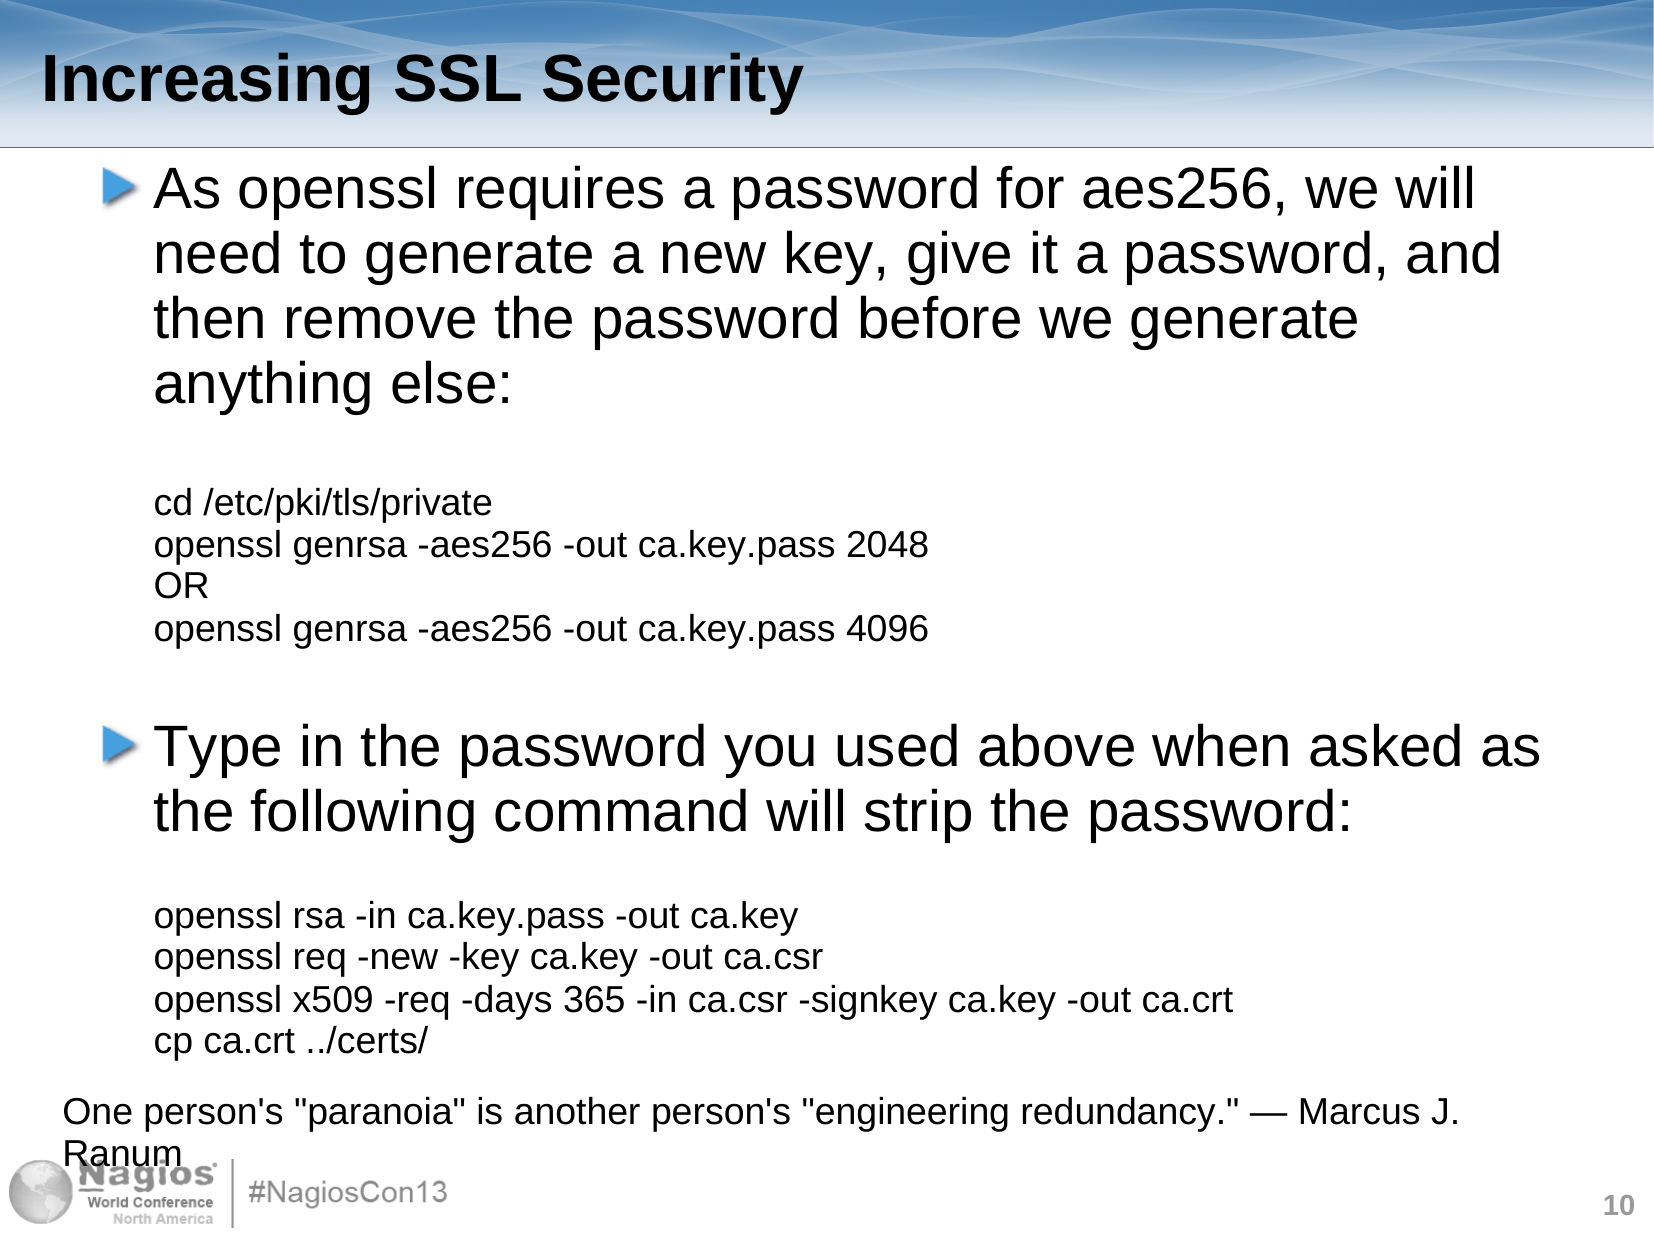

# Increasing SSL Security
As openssl requires a password for aes256, we will need to generate a new key, give it a password, and then remove the password before we generate anything else:
cd /etc/pki/tls/private
openssl genrsa -aes256 -out ca.key.pass 2048
OR
openssl genrsa -aes256 -out ca.key.pass 4096
Type in the password you used above when asked as the following command will strip the password:
openssl rsa -in ca.key.pass -out ca.key
openssl req -new -key ca.key -out ca.csr
openssl x509 -req -days 365 -in ca.csr -signkey ca.key -out ca.crt
cp ca.crt ../certs/
One person's "paranoia" is another person's "engineering redundancy." — Marcus J. Ranum
10